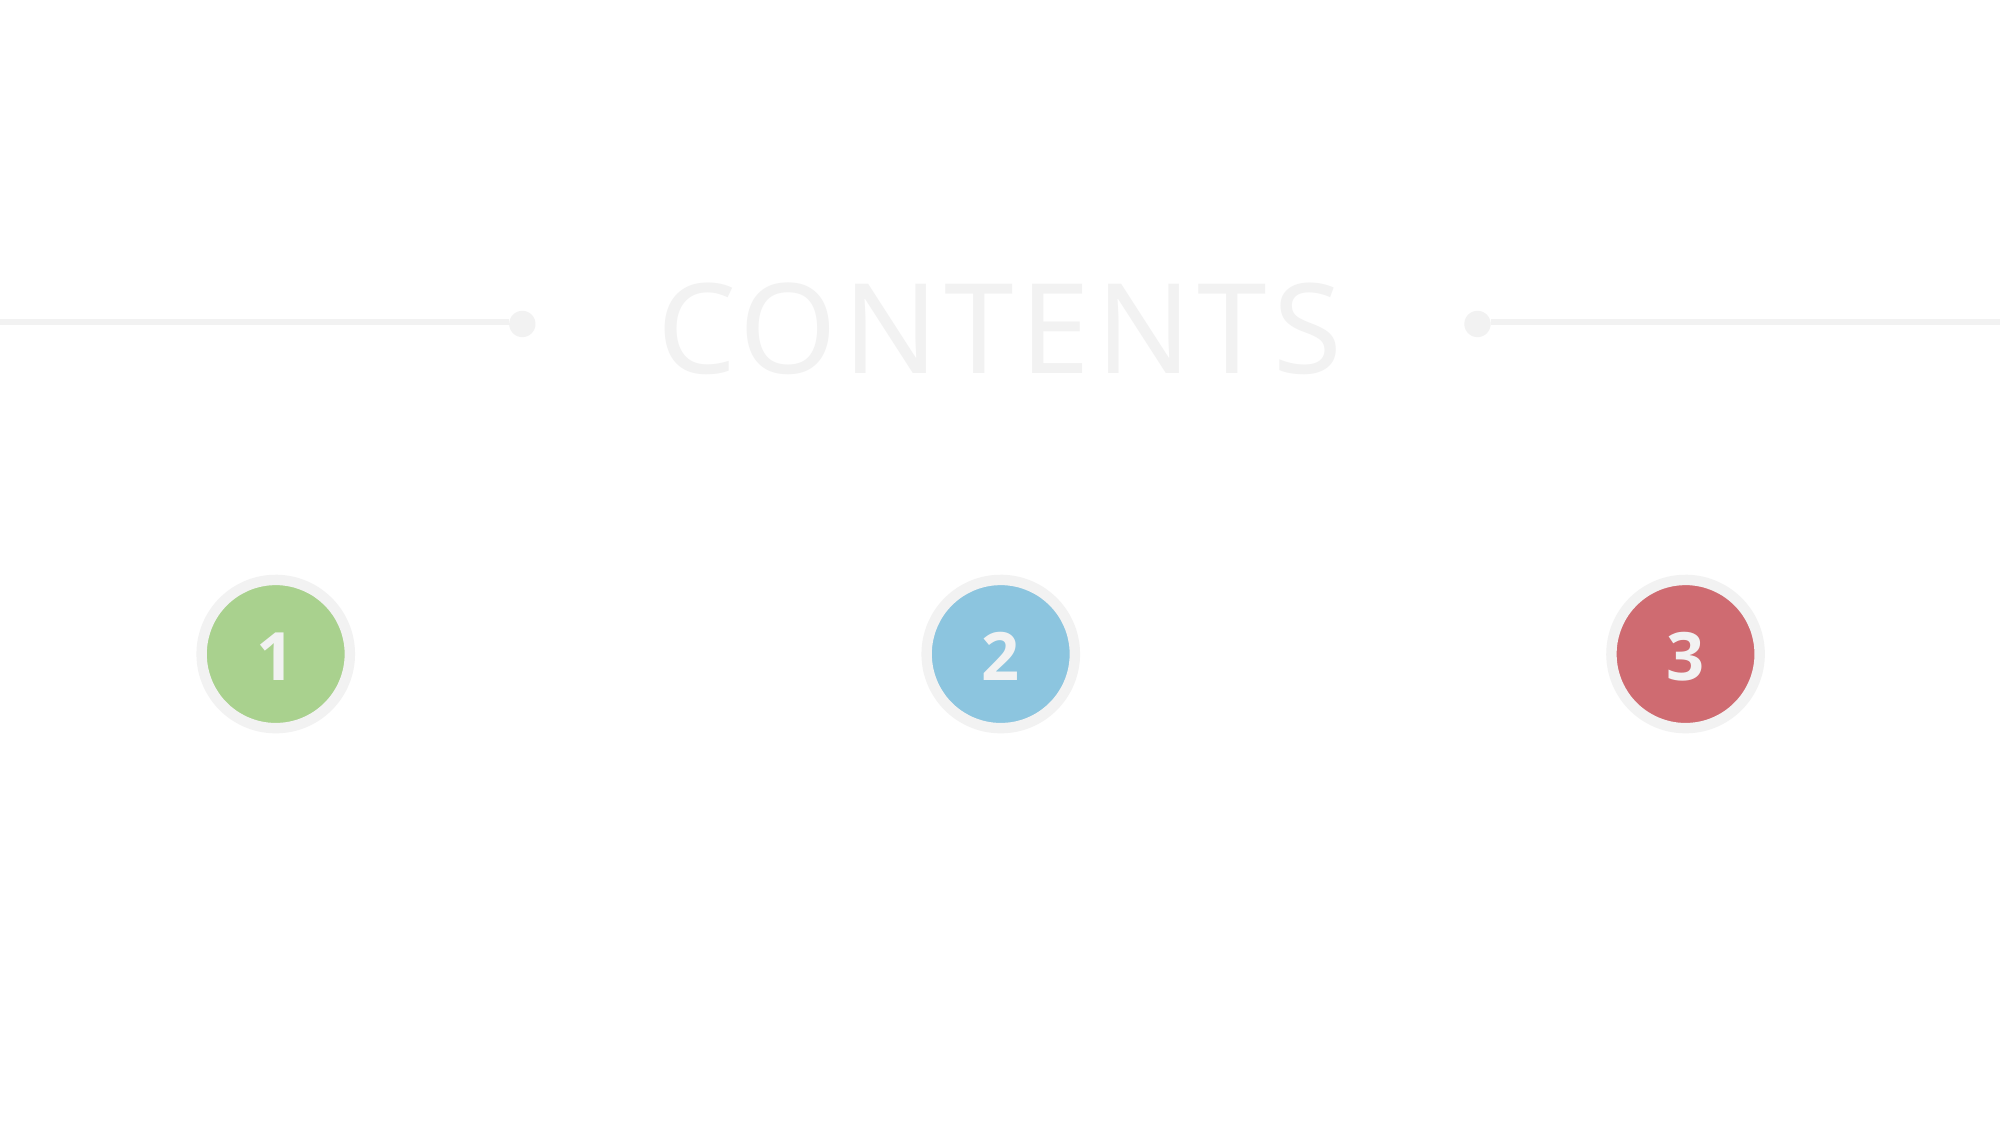

CONTENTS
1
Background
2
Improved
Accounts Receivable
Operation
3
Conclusion